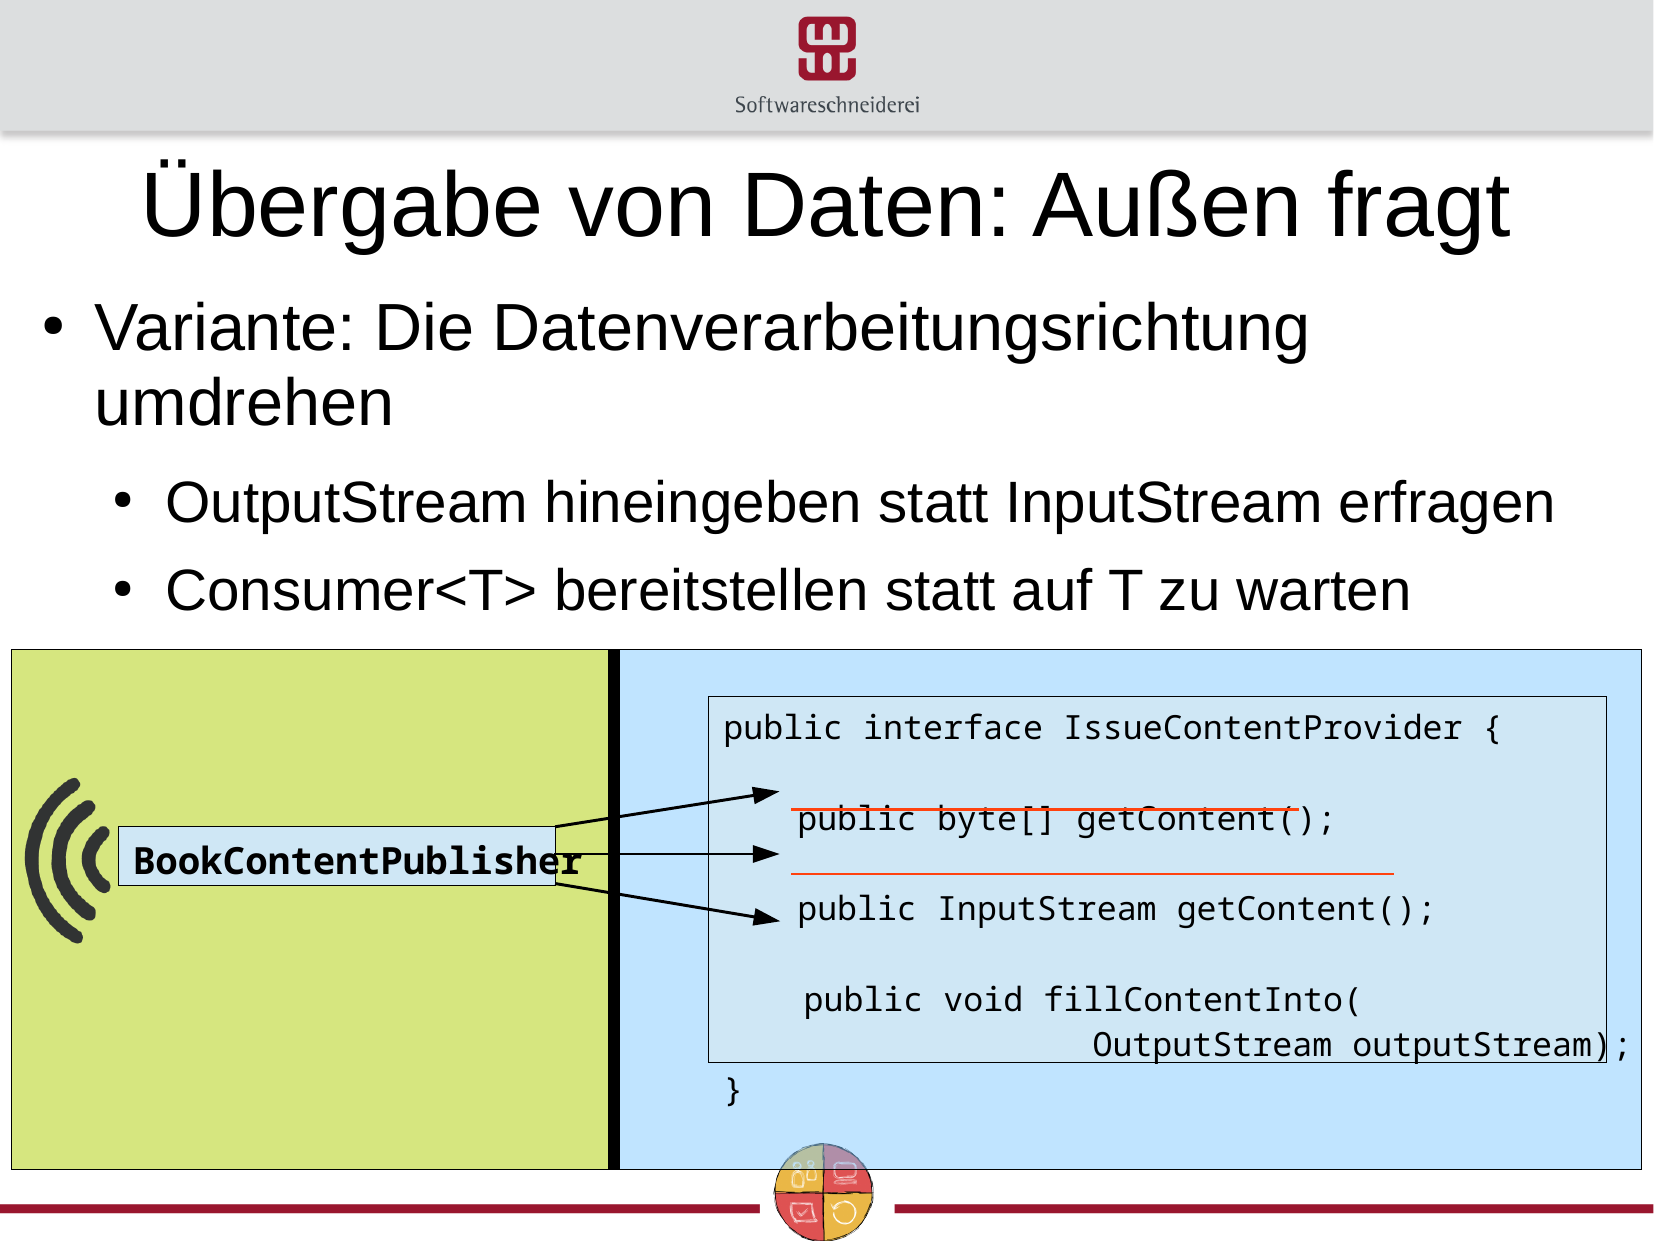

# Übergabe von Daten: Außen fragt
Variante: Die Datenverarbeitungsrichtung umdrehen
OutputStream hineingeben statt InputStream erfragen
Consumer<T> bereitstellen statt auf T zu warten
public interface IssueContentProvider {
	public byte[] getContent();
	public InputStream getContent();
 public void fillContentInto(
					OutputStream outputStream);
}
BookContentPublisher